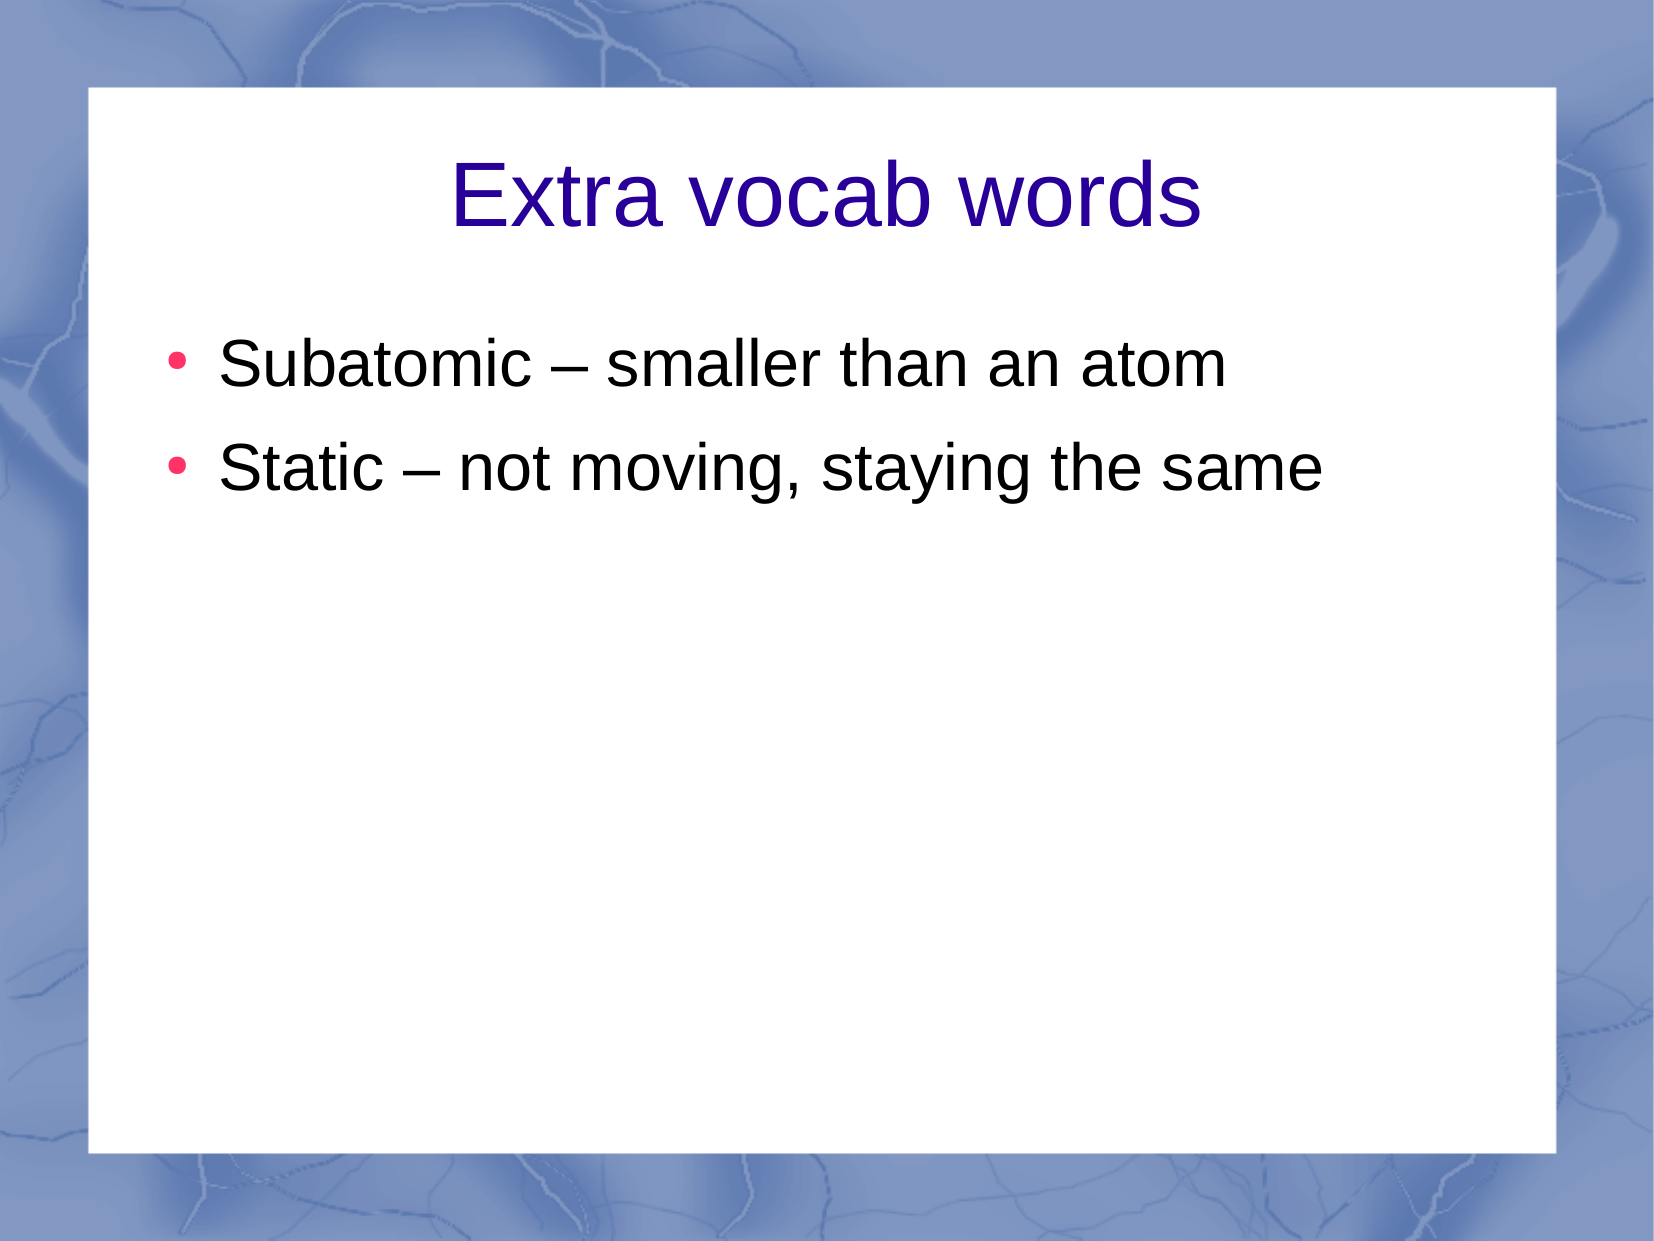

# Extra vocab words
Subatomic – smaller than an atom
Static – not moving, staying the same